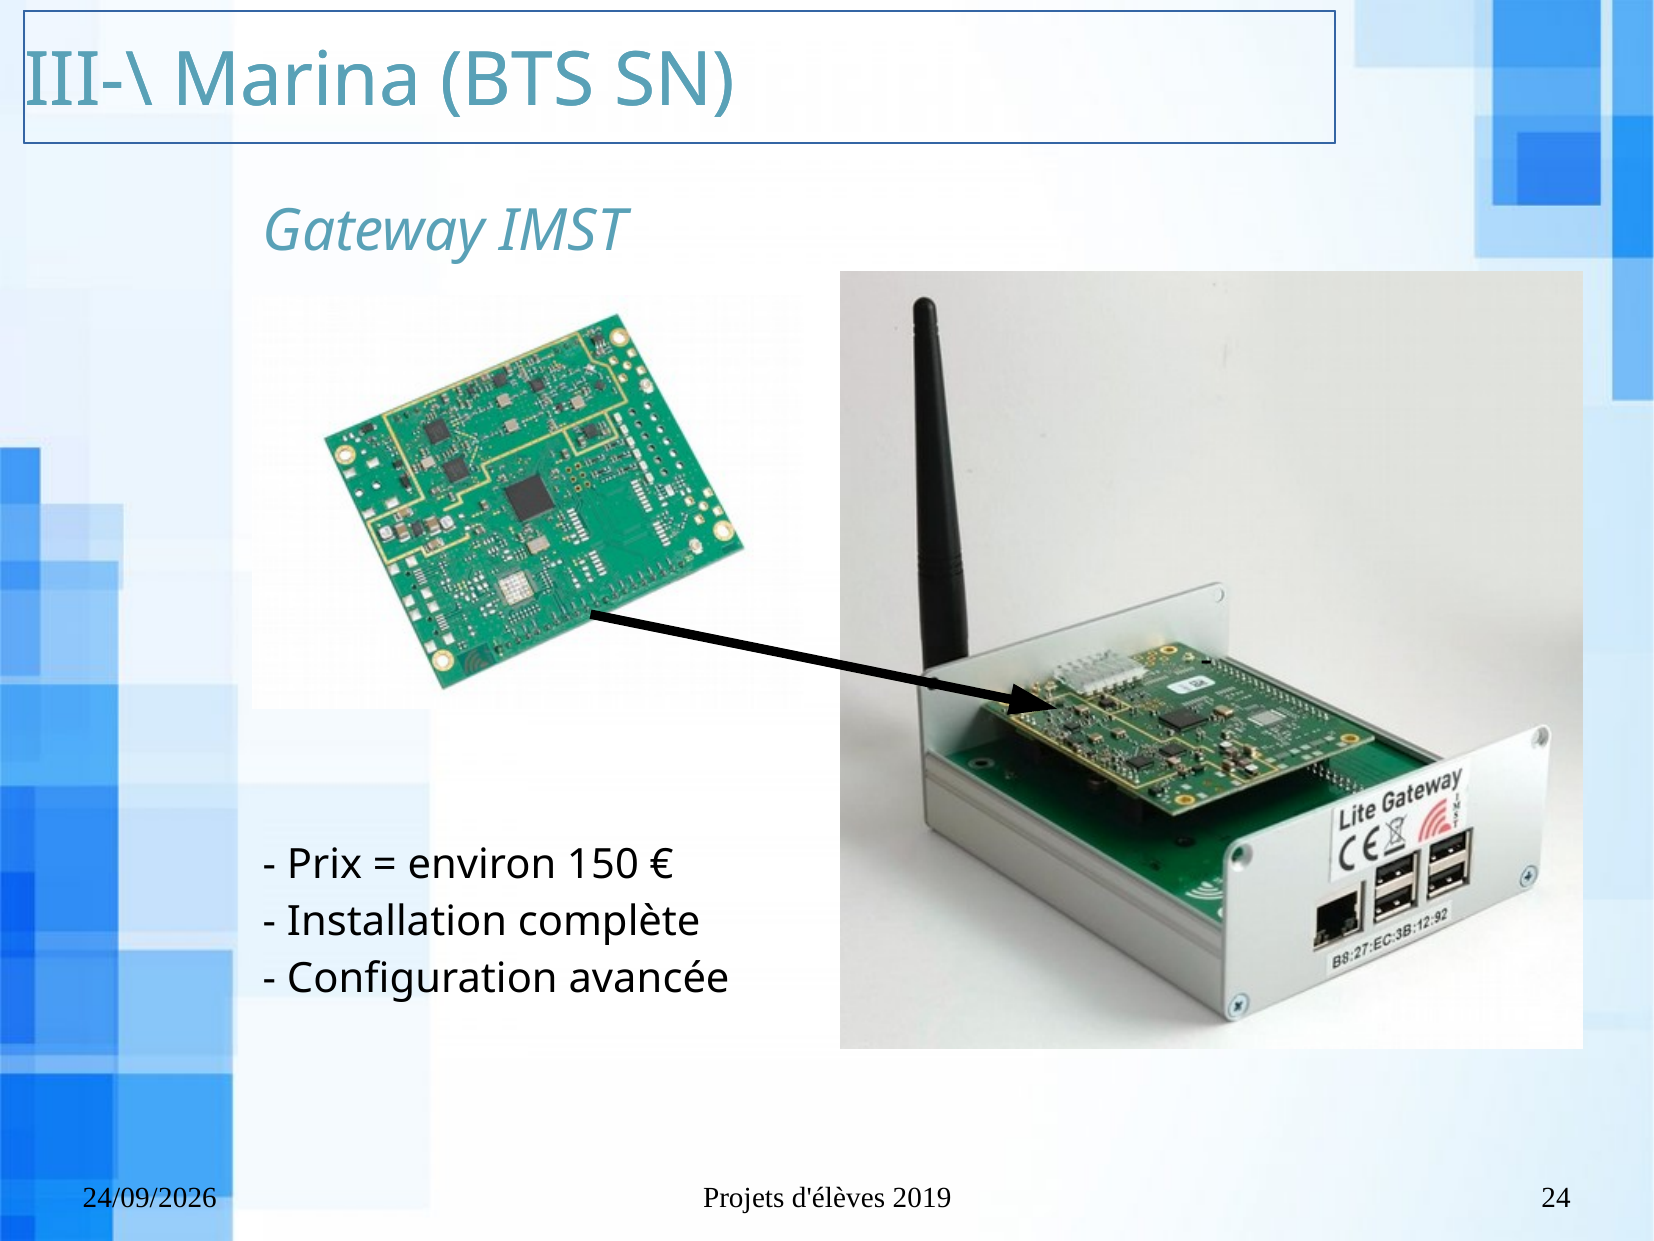

# III-\ Marina (BTS SN)
III-\ Marina (BTS SN)
Gateway IMST
-
- Prix = environ 150 €
- Installation complète
- Configuration avancée
Projets d'élèves 2019
24